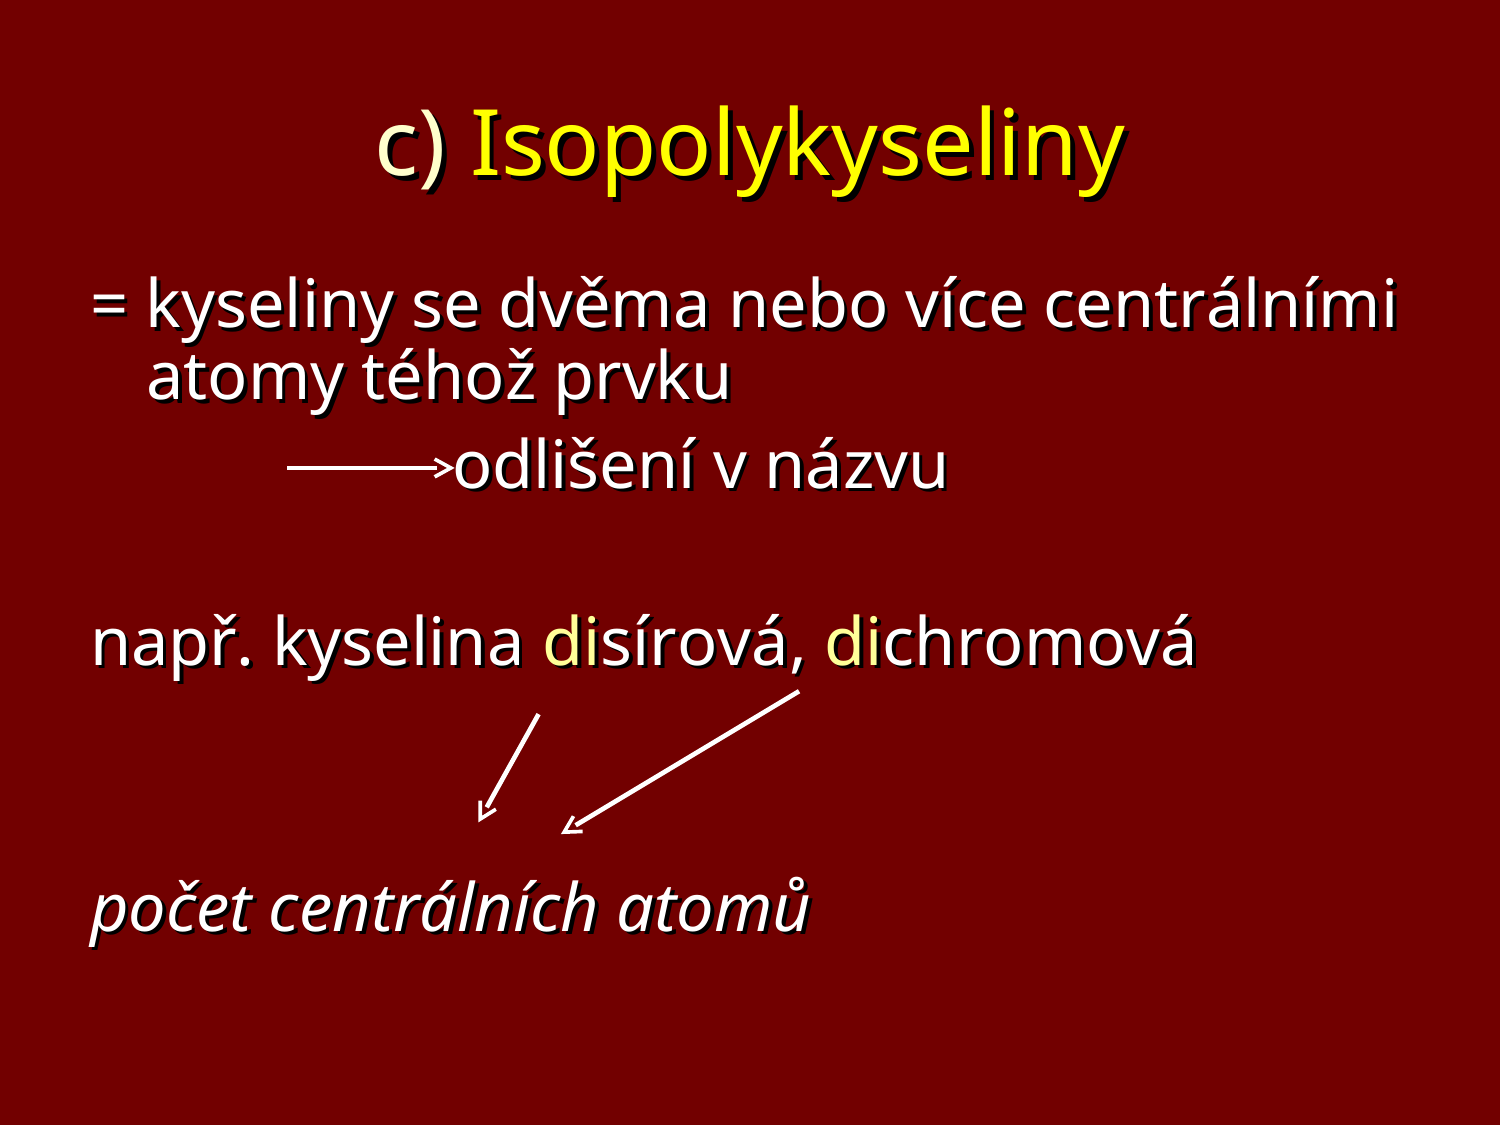

# c) Isopolykyseliny
= kyseliny se dvěma nebo více centrálními atomy téhož prvku
 odlišení v názvu
např. kyselina disírová, dichromová
počet centrálních atomů